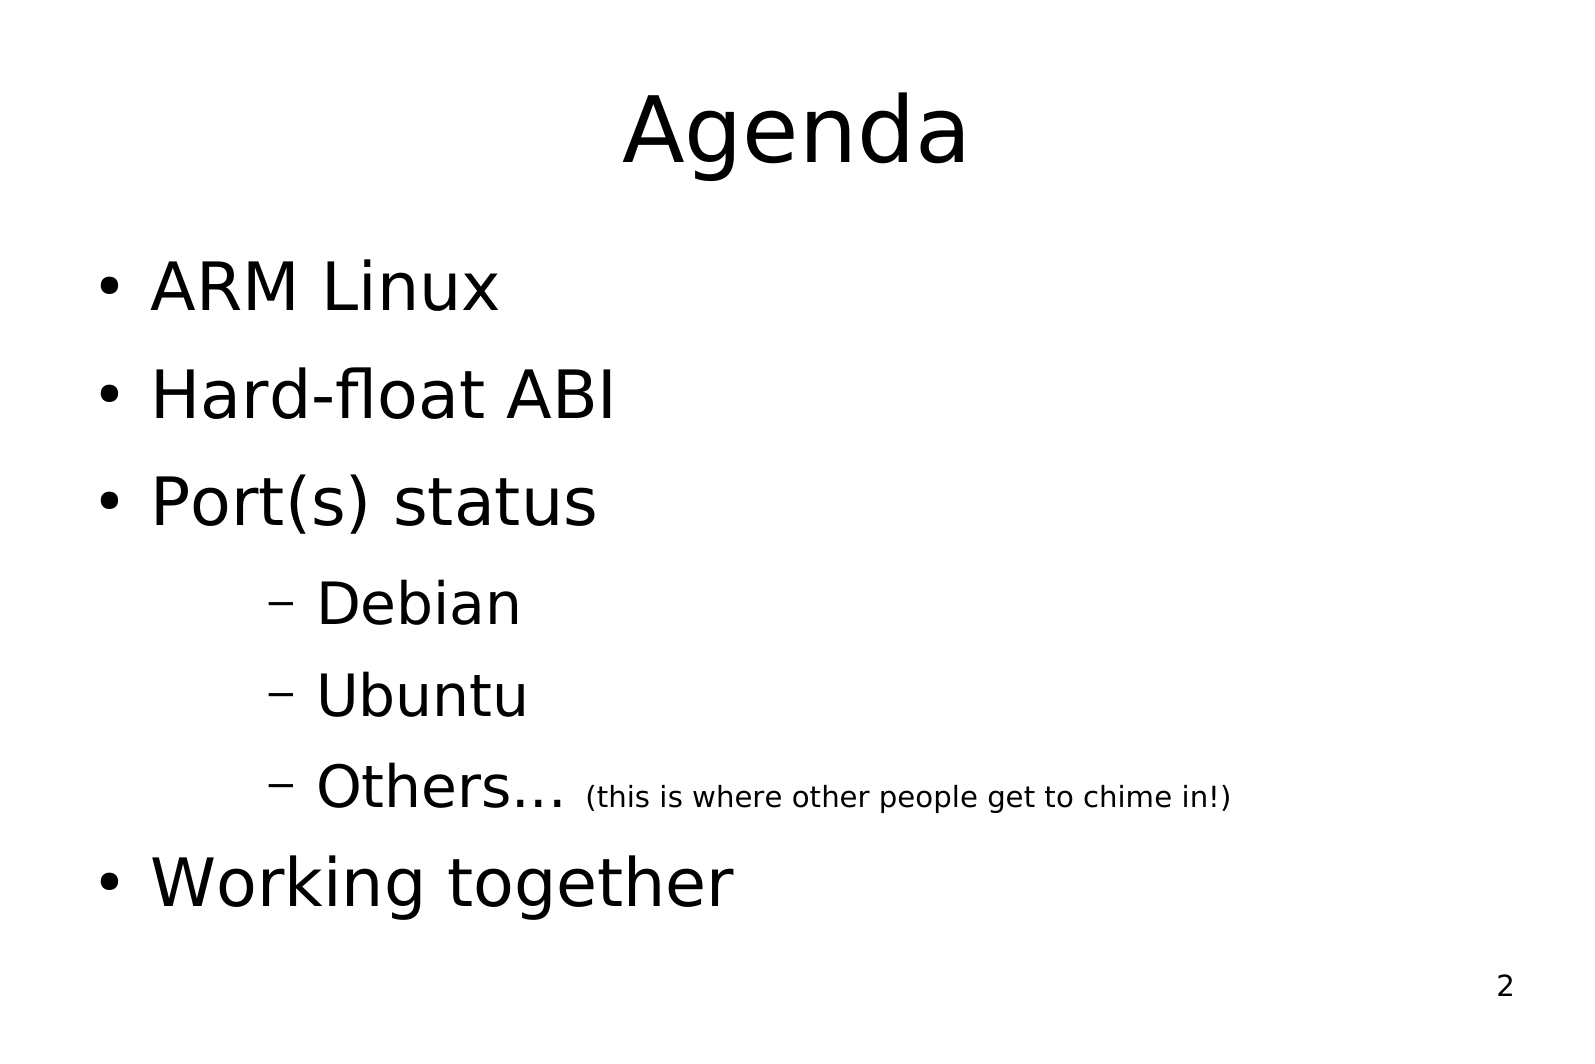

# Agenda
ARM Linux
Hard-float ABI
Port(s) status
Debian
Ubuntu
Others... (this is where other people get to chime in!)
Working together
2